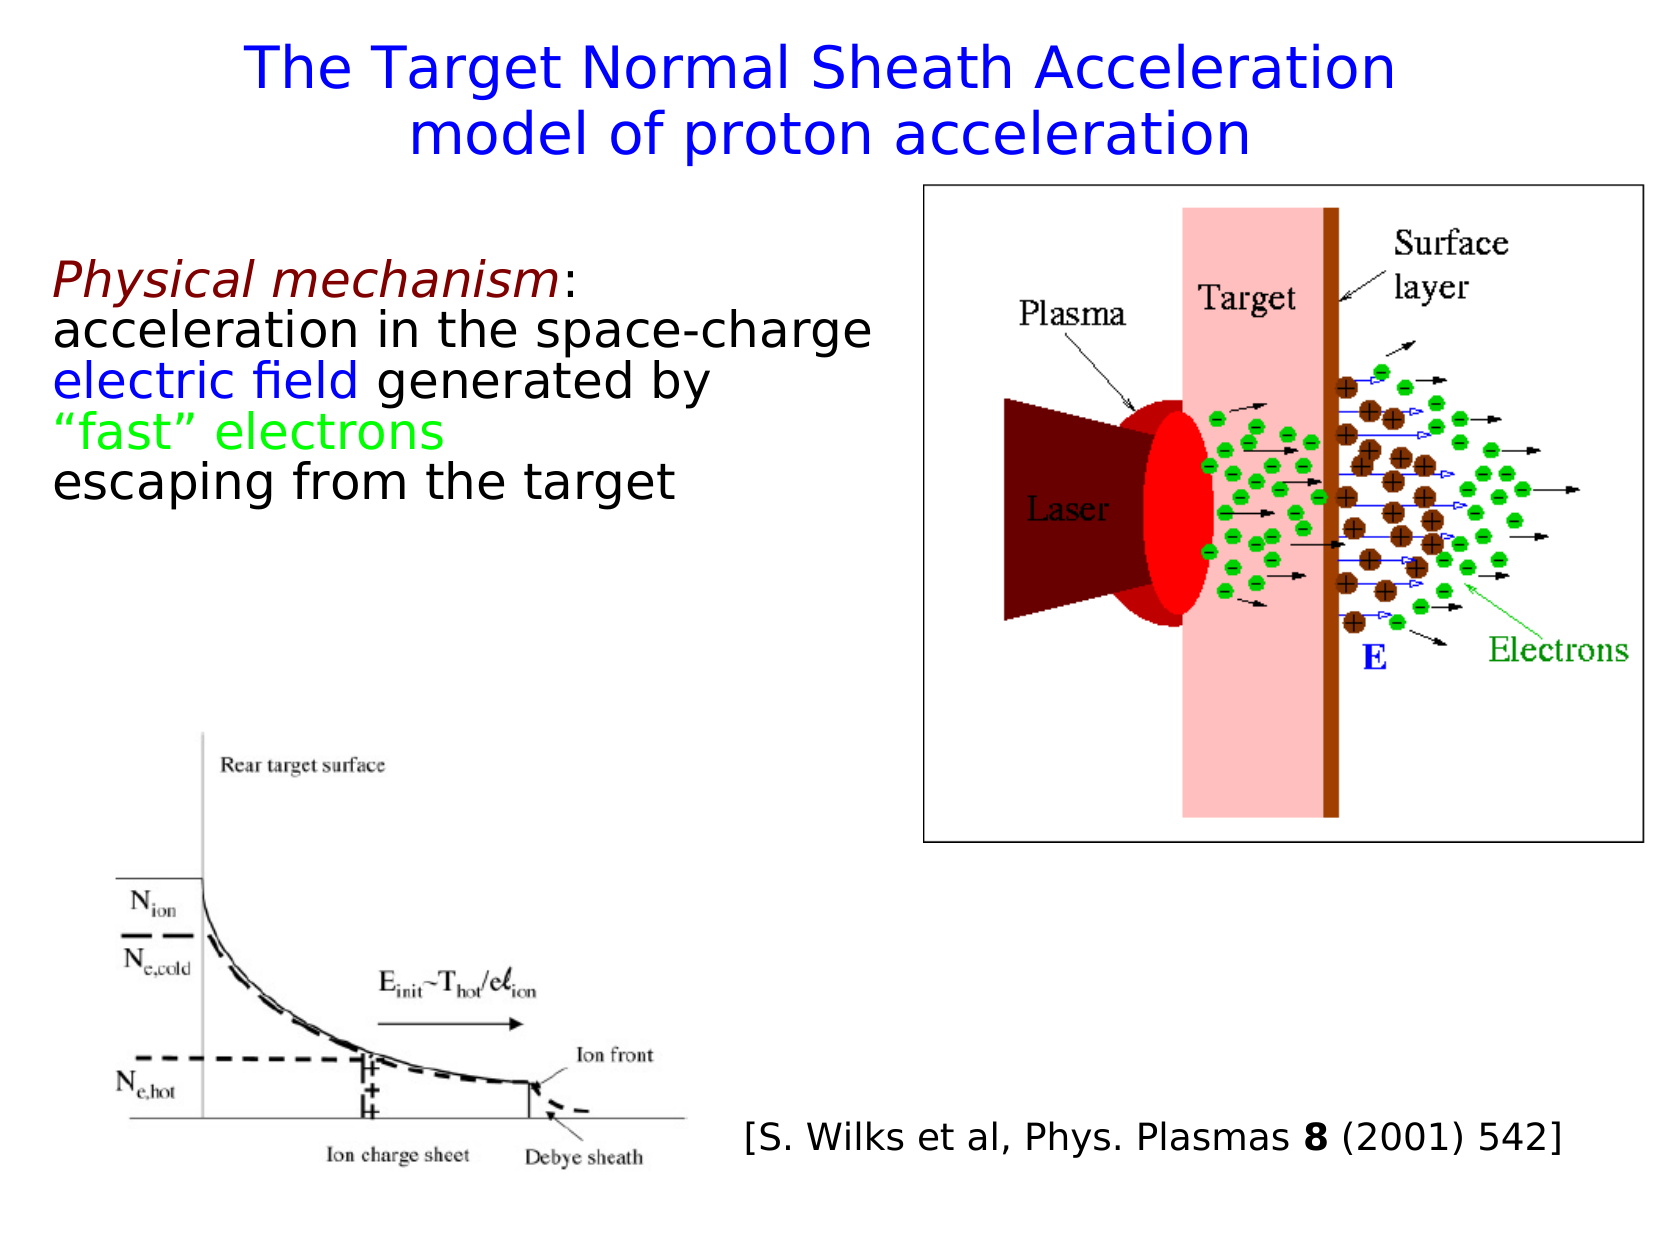

The Target Normal Sheath Acceleration
model of proton acceleration
Physical mechanism:
acceleration in the space-charge
electric field generated by
“fast” electrons
escaping from the target
[S. Wilks et al, Phys. Plasmas 8 (2001) 542]